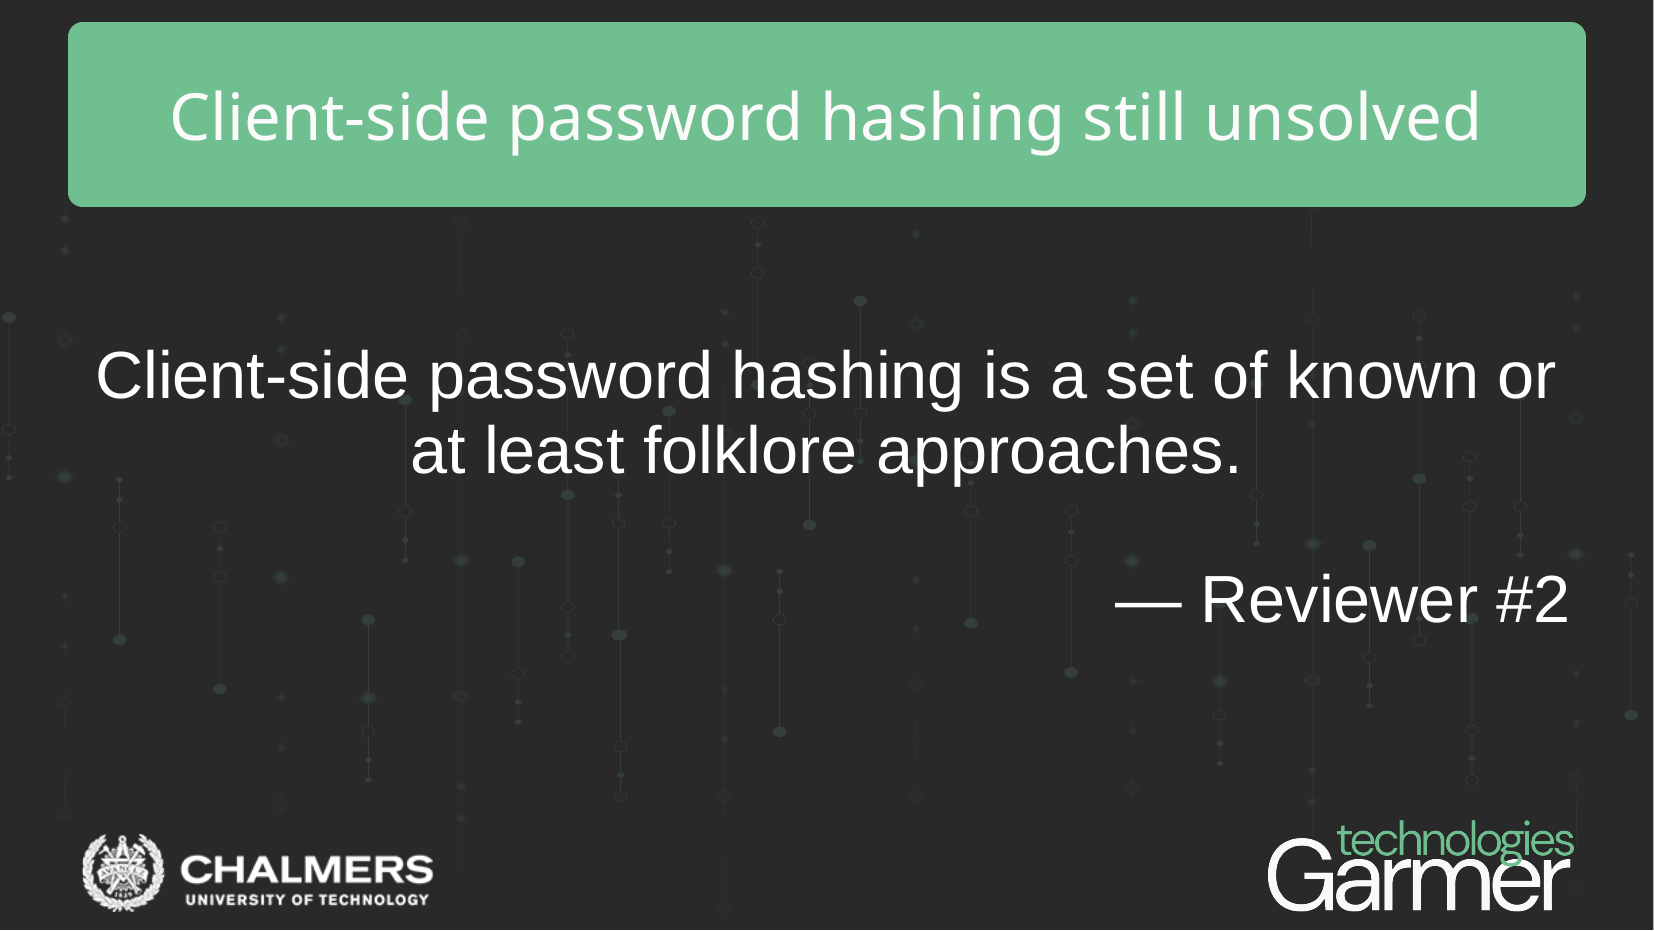

# Client-side password hashing still unsolved
Client-side password hashing is a set of known or at least folklore approaches.
— Reviewer #2